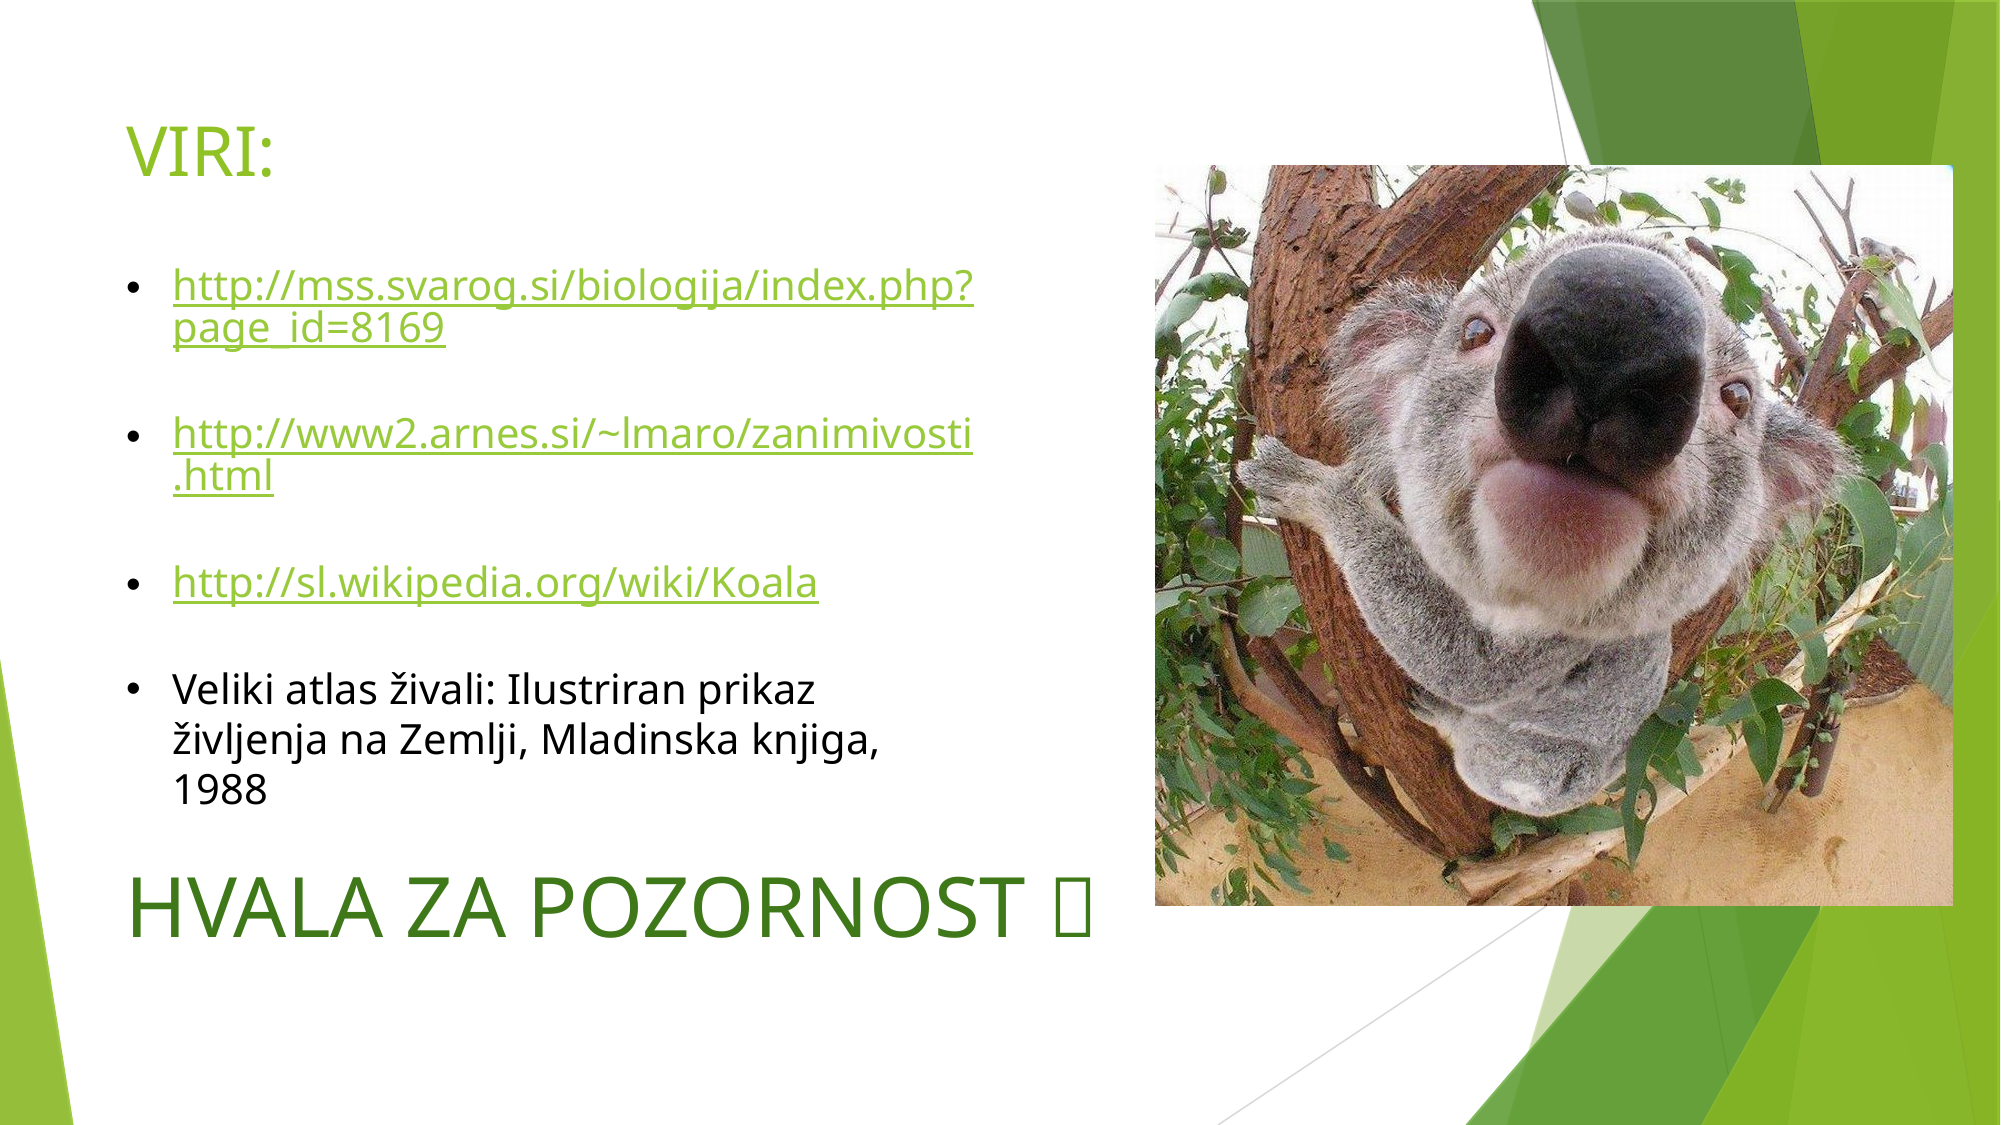

# VIRI:
http://mss.svarog.si/biologija/index.php?page_id=8169
http://www2.arnes.si/~lmaro/zanimivosti.html
http://sl.wikipedia.org/wiki/Koala
Veliki atlas živali: Ilustriran prikaz življenja na Zemlji, Mladinska knjiga, 1988
HVALA ZA POZORNOST 